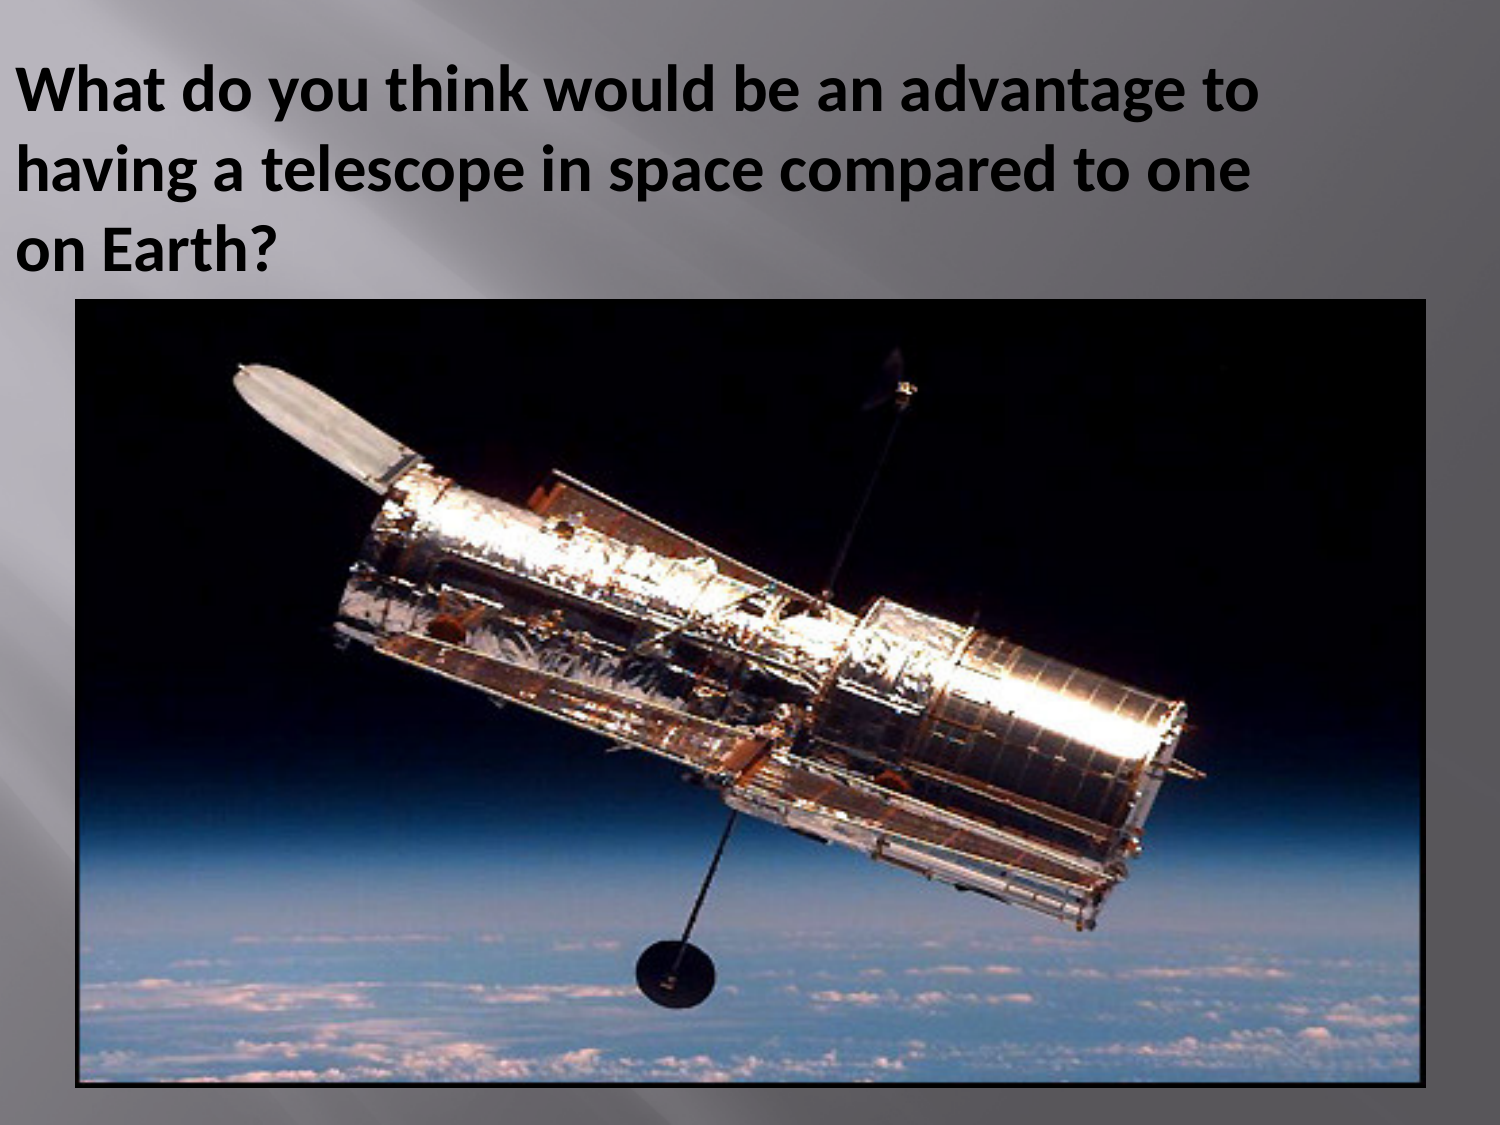

# What do you think would be an advantage to having a telescope in space compared to one on Earth?